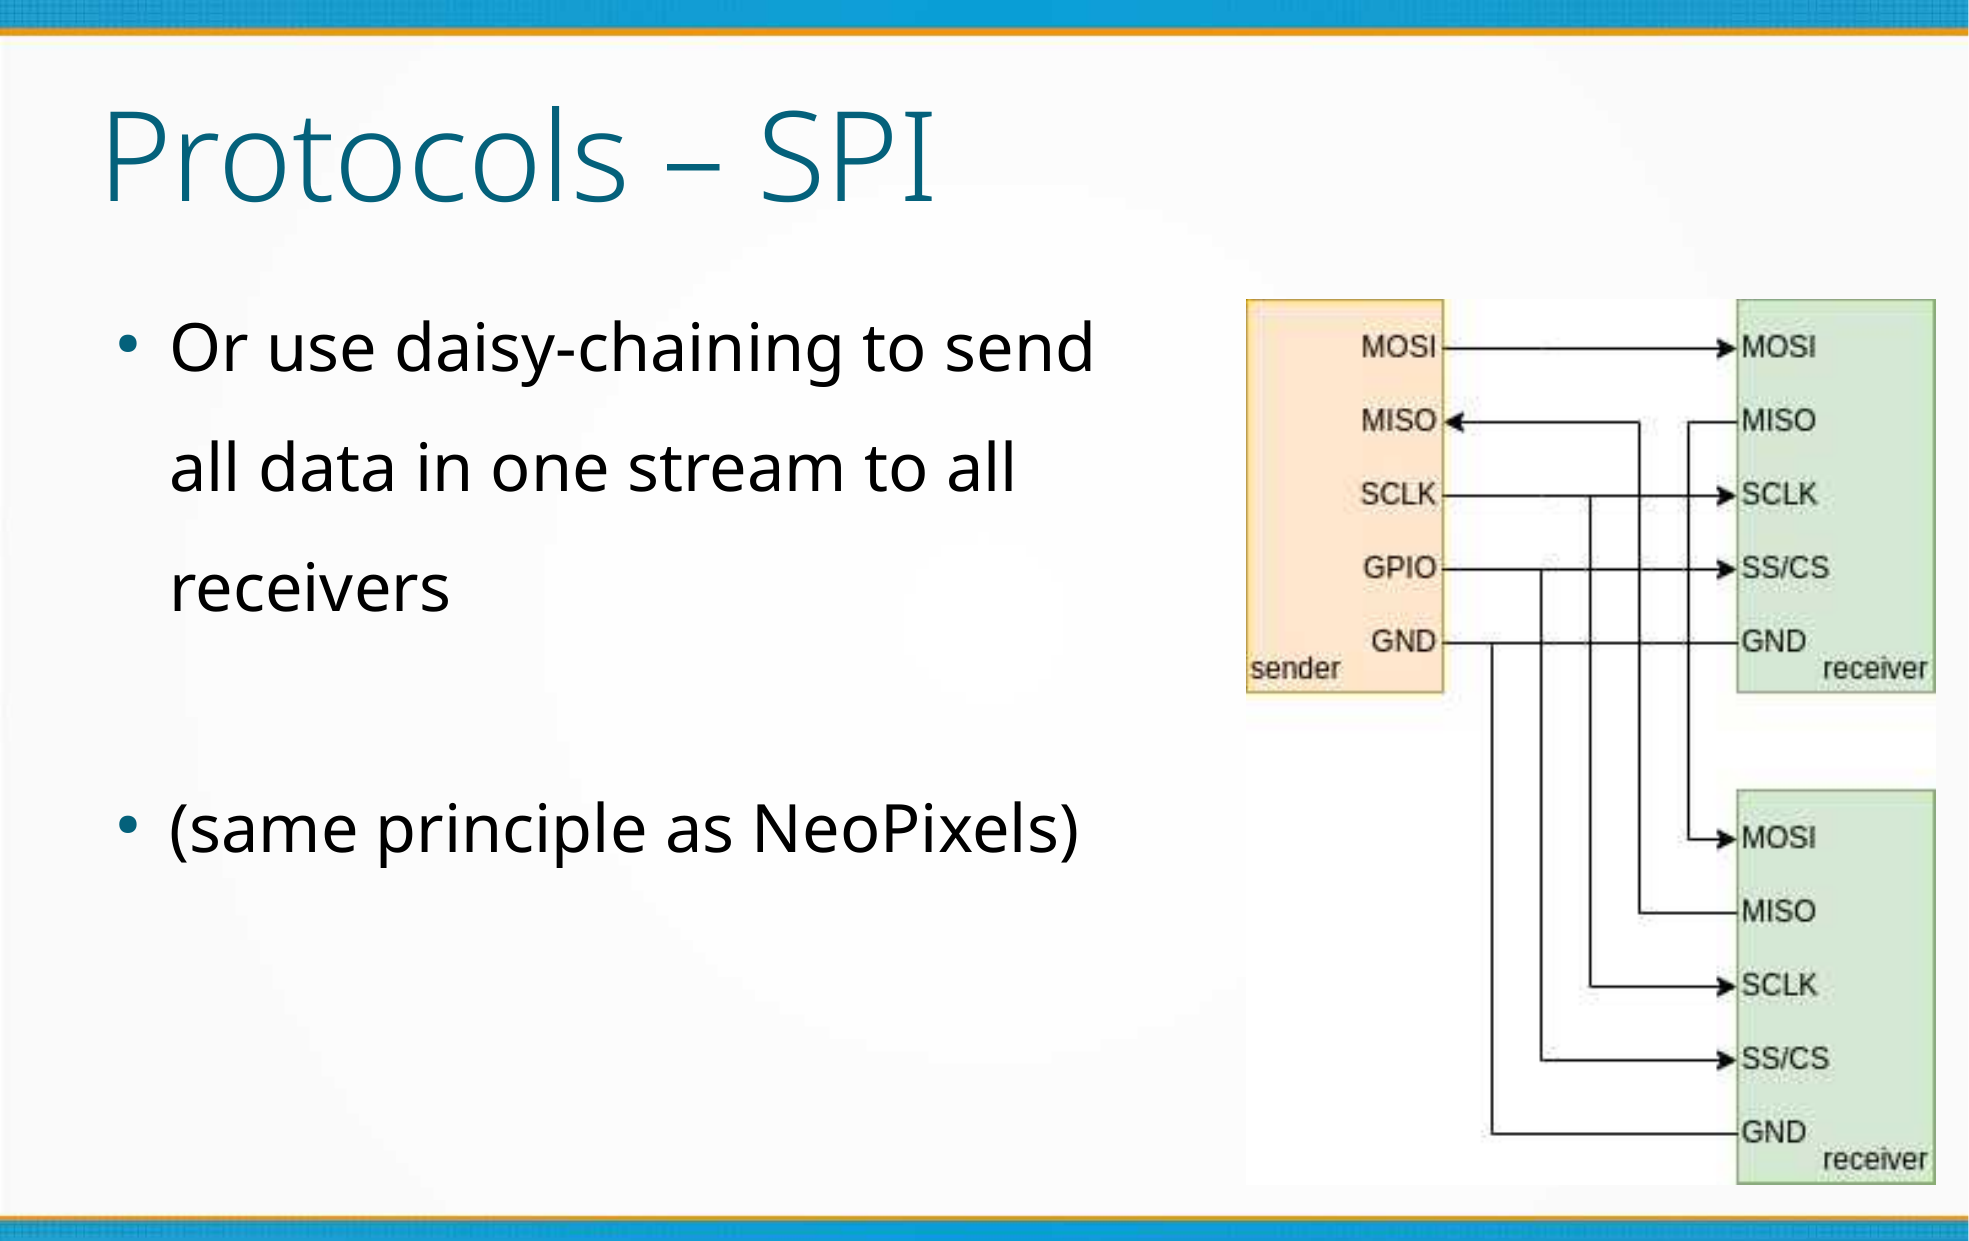

# Protocols – SPI
Or use daisy-chaining to send
all data in one stream to all
receivers
(same principle as NeoPixels)